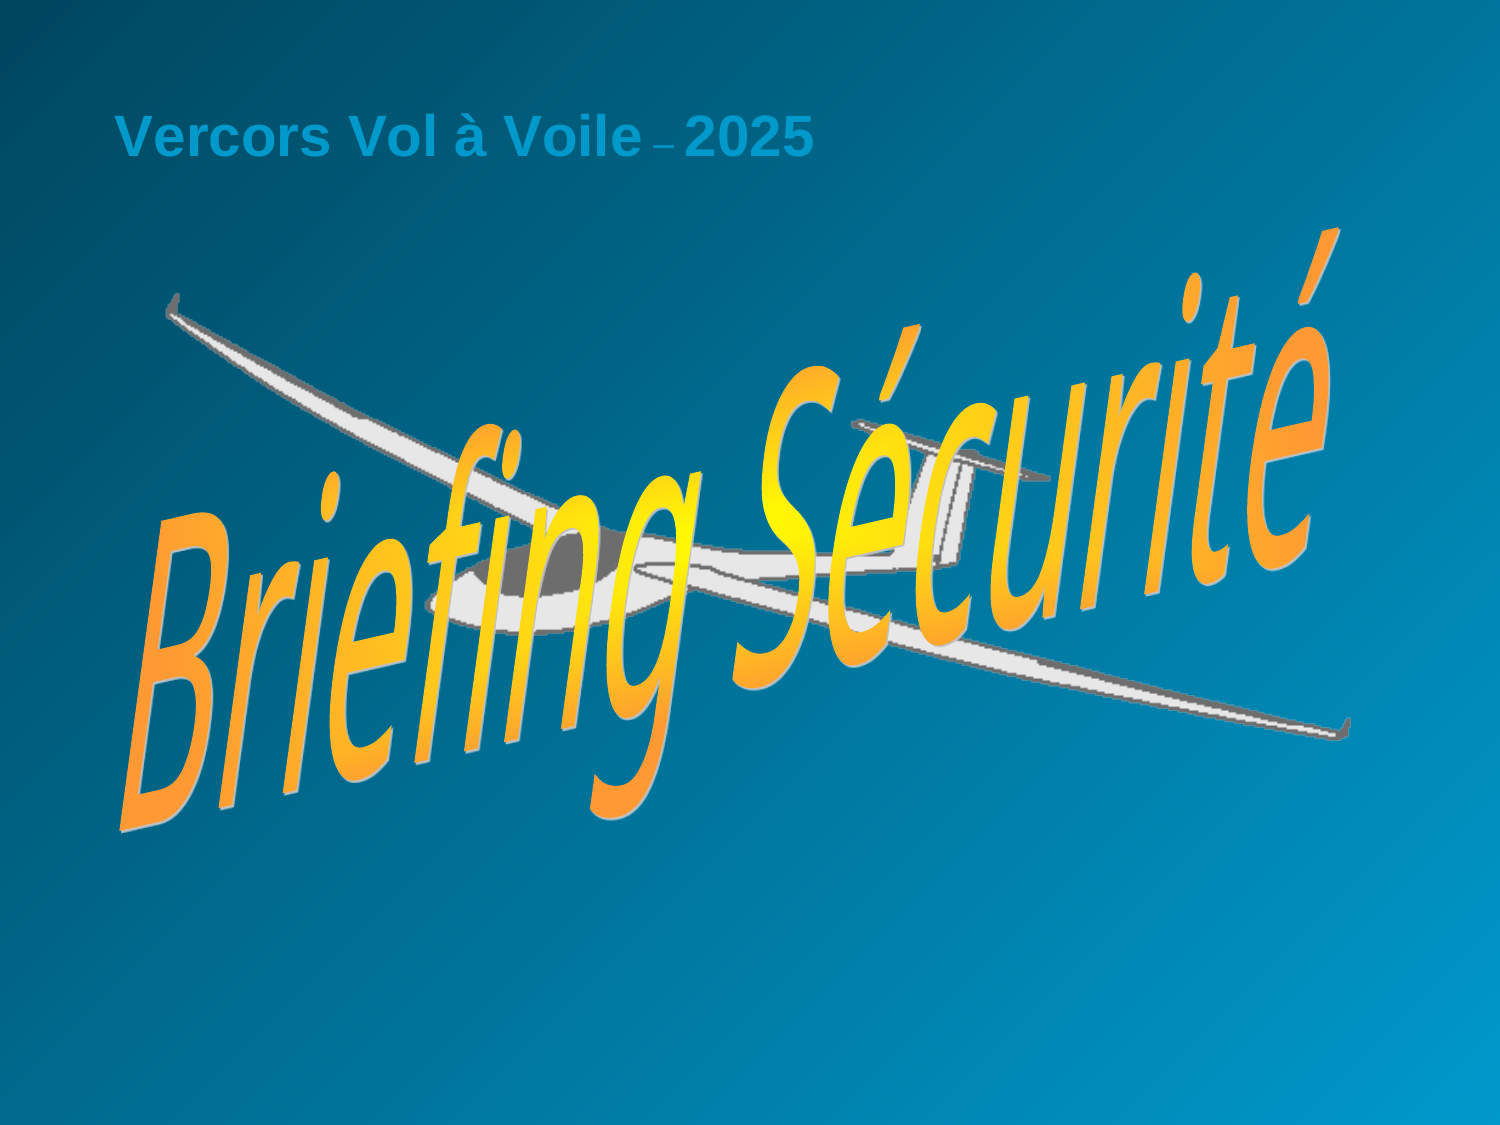

Vercors Vol à Voile – 2025
Briefing Sécurité